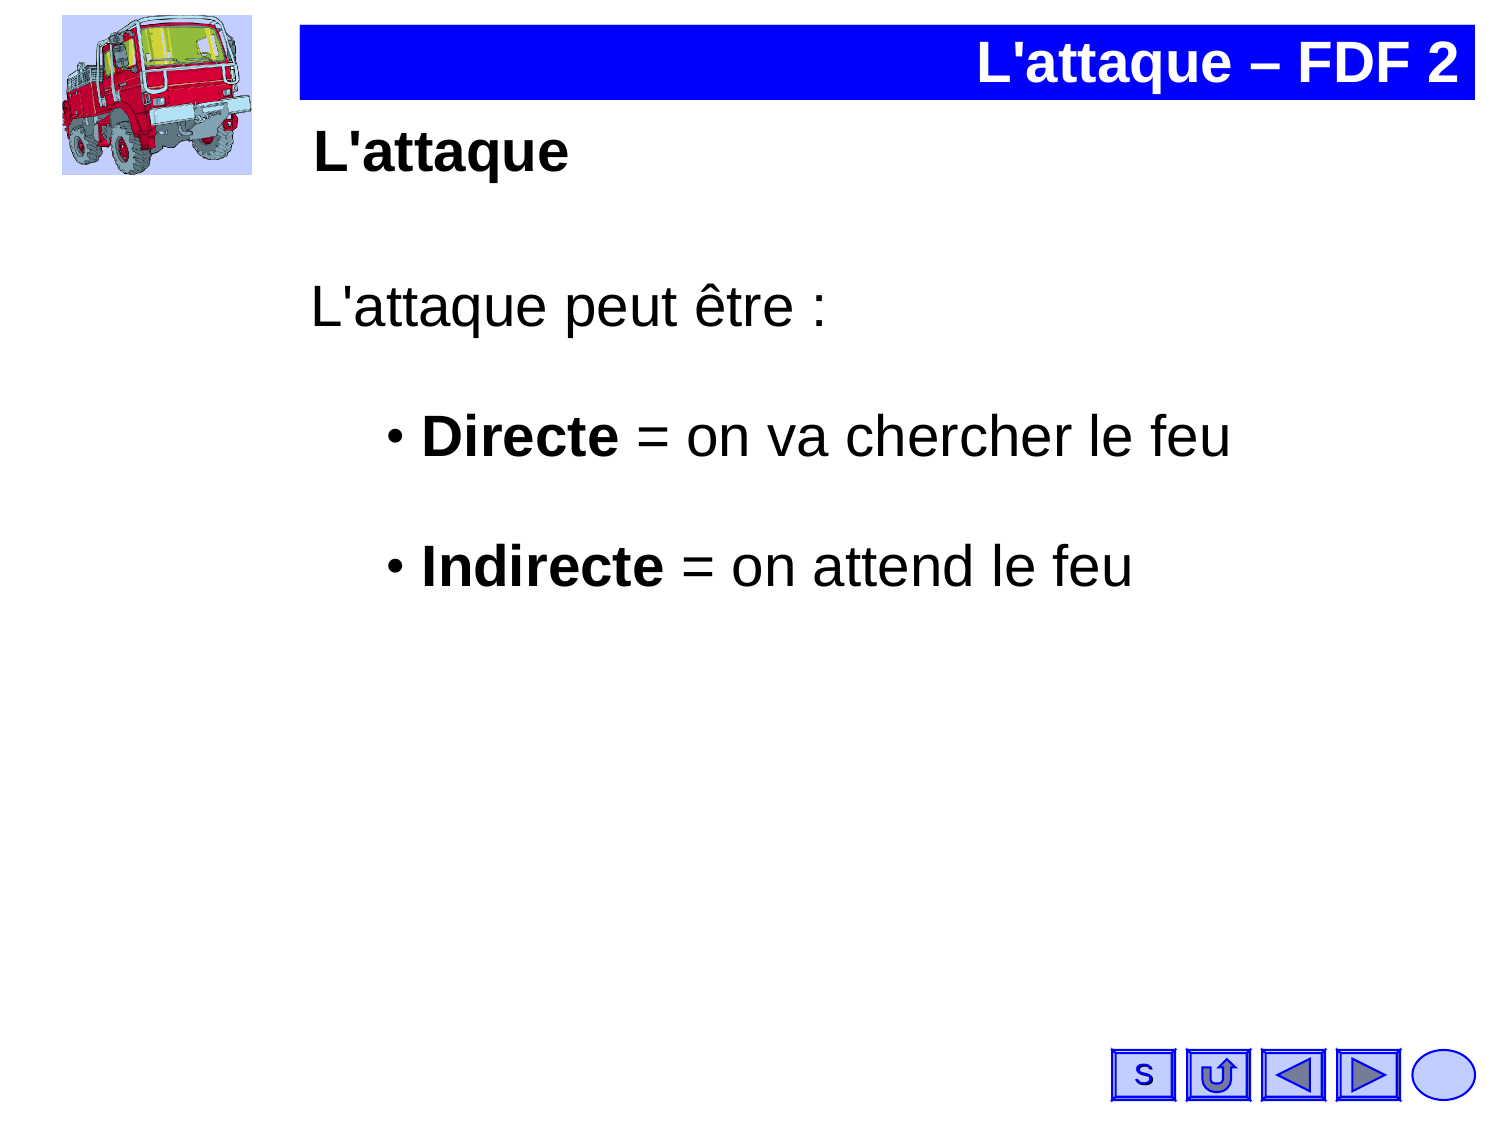

L'attaque – FDF 2
L'attaque
L'attaque peut être :
 Directe = on va chercher le feu
 Indirecte = on attend le feu